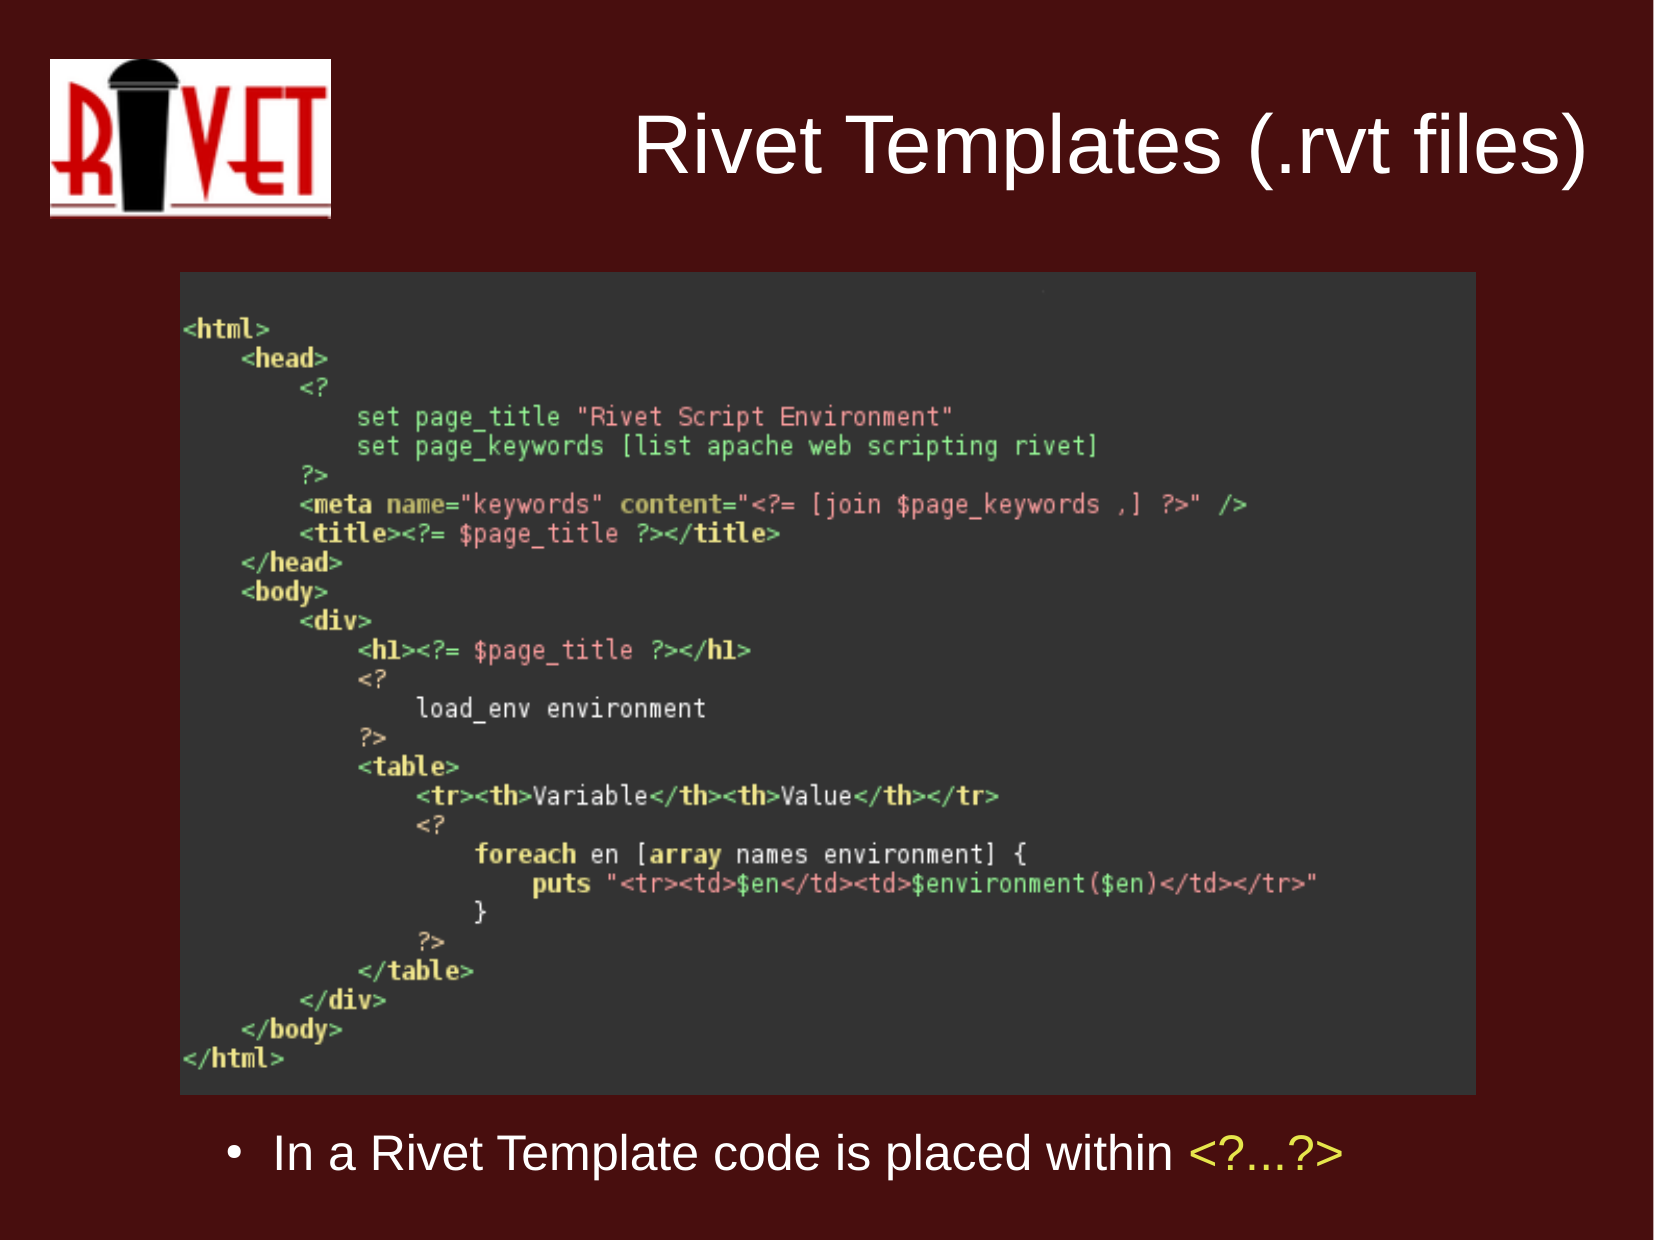

# Rivet Templates (.rvt files)
In a Rivet Template code is placed within <?...?>